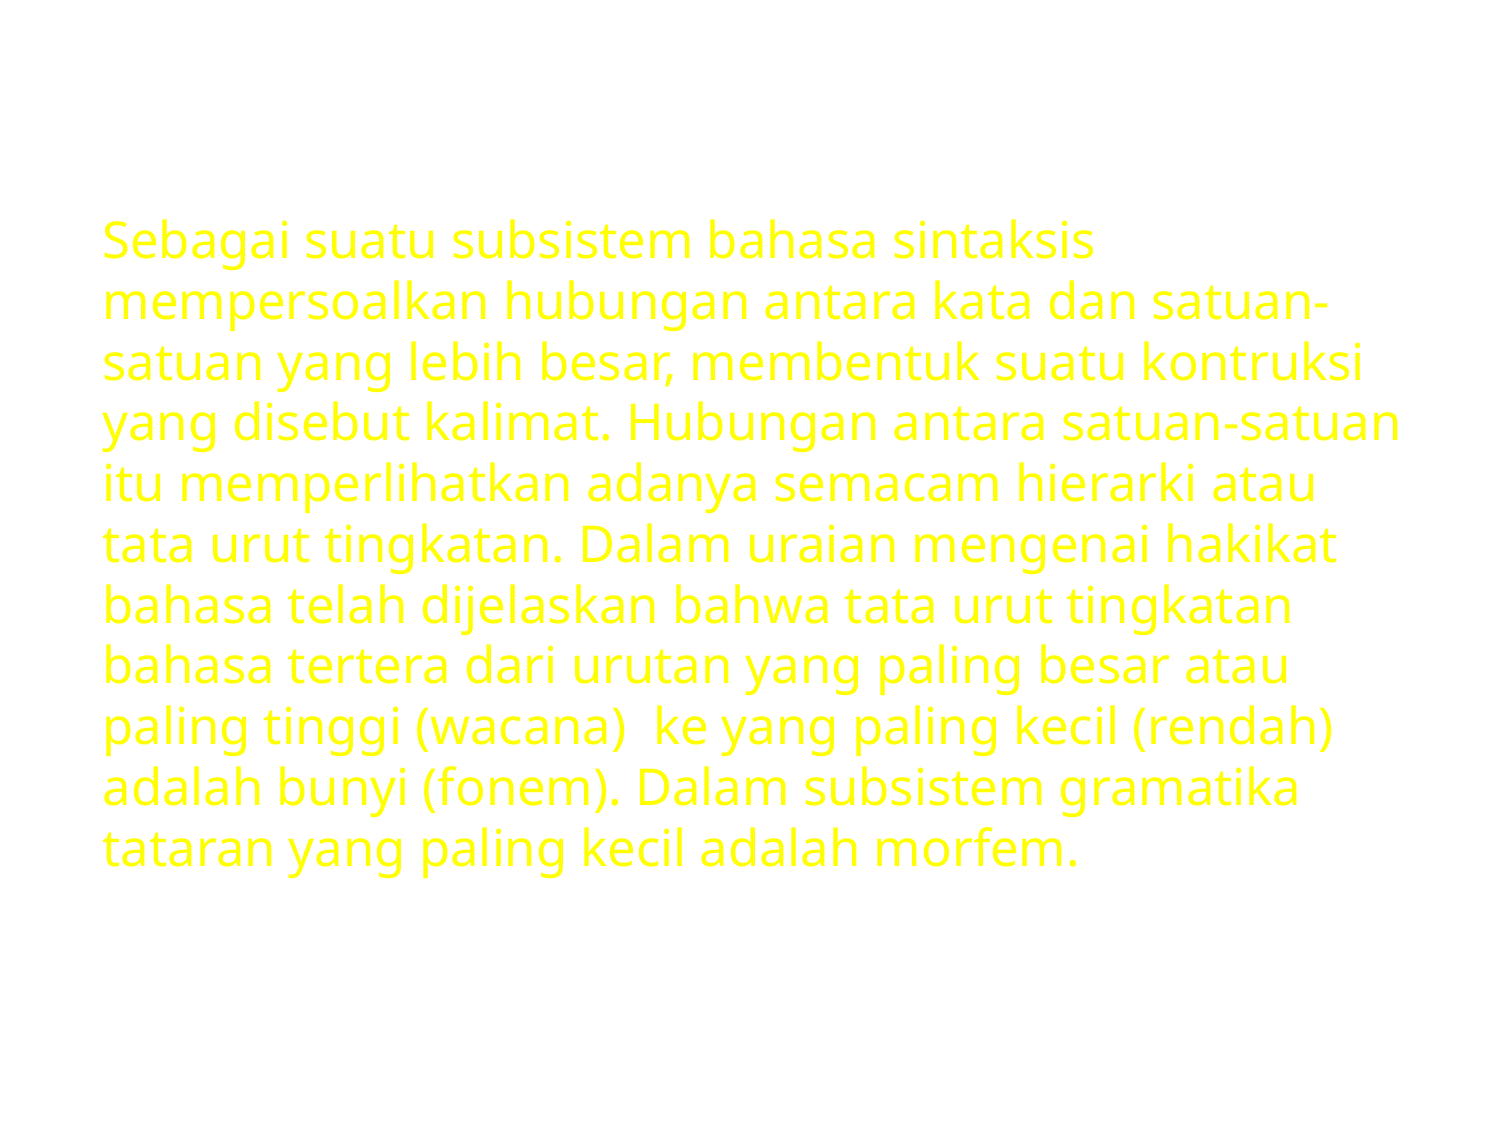

#
Sebagai suatu subsistem bahasa sintaksis mempersoalkan hubungan antara kata dan satuan-satuan yang lebih besar, membentuk suatu kontruksi yang disebut kalimat. Hubungan antara satuan-satuan itu memperlihatkan adanya semacam hierarki atau tata urut tingkatan. Dalam uraian mengenai hakikat bahasa telah dijelaskan bahwa tata urut tingkatan bahasa tertera dari urutan yang paling besar atau paling tinggi (wacana) ke yang paling kecil (rendah) adalah bunyi (fonem). Dalam subsistem gramatika tataran yang paling kecil adalah morfem.